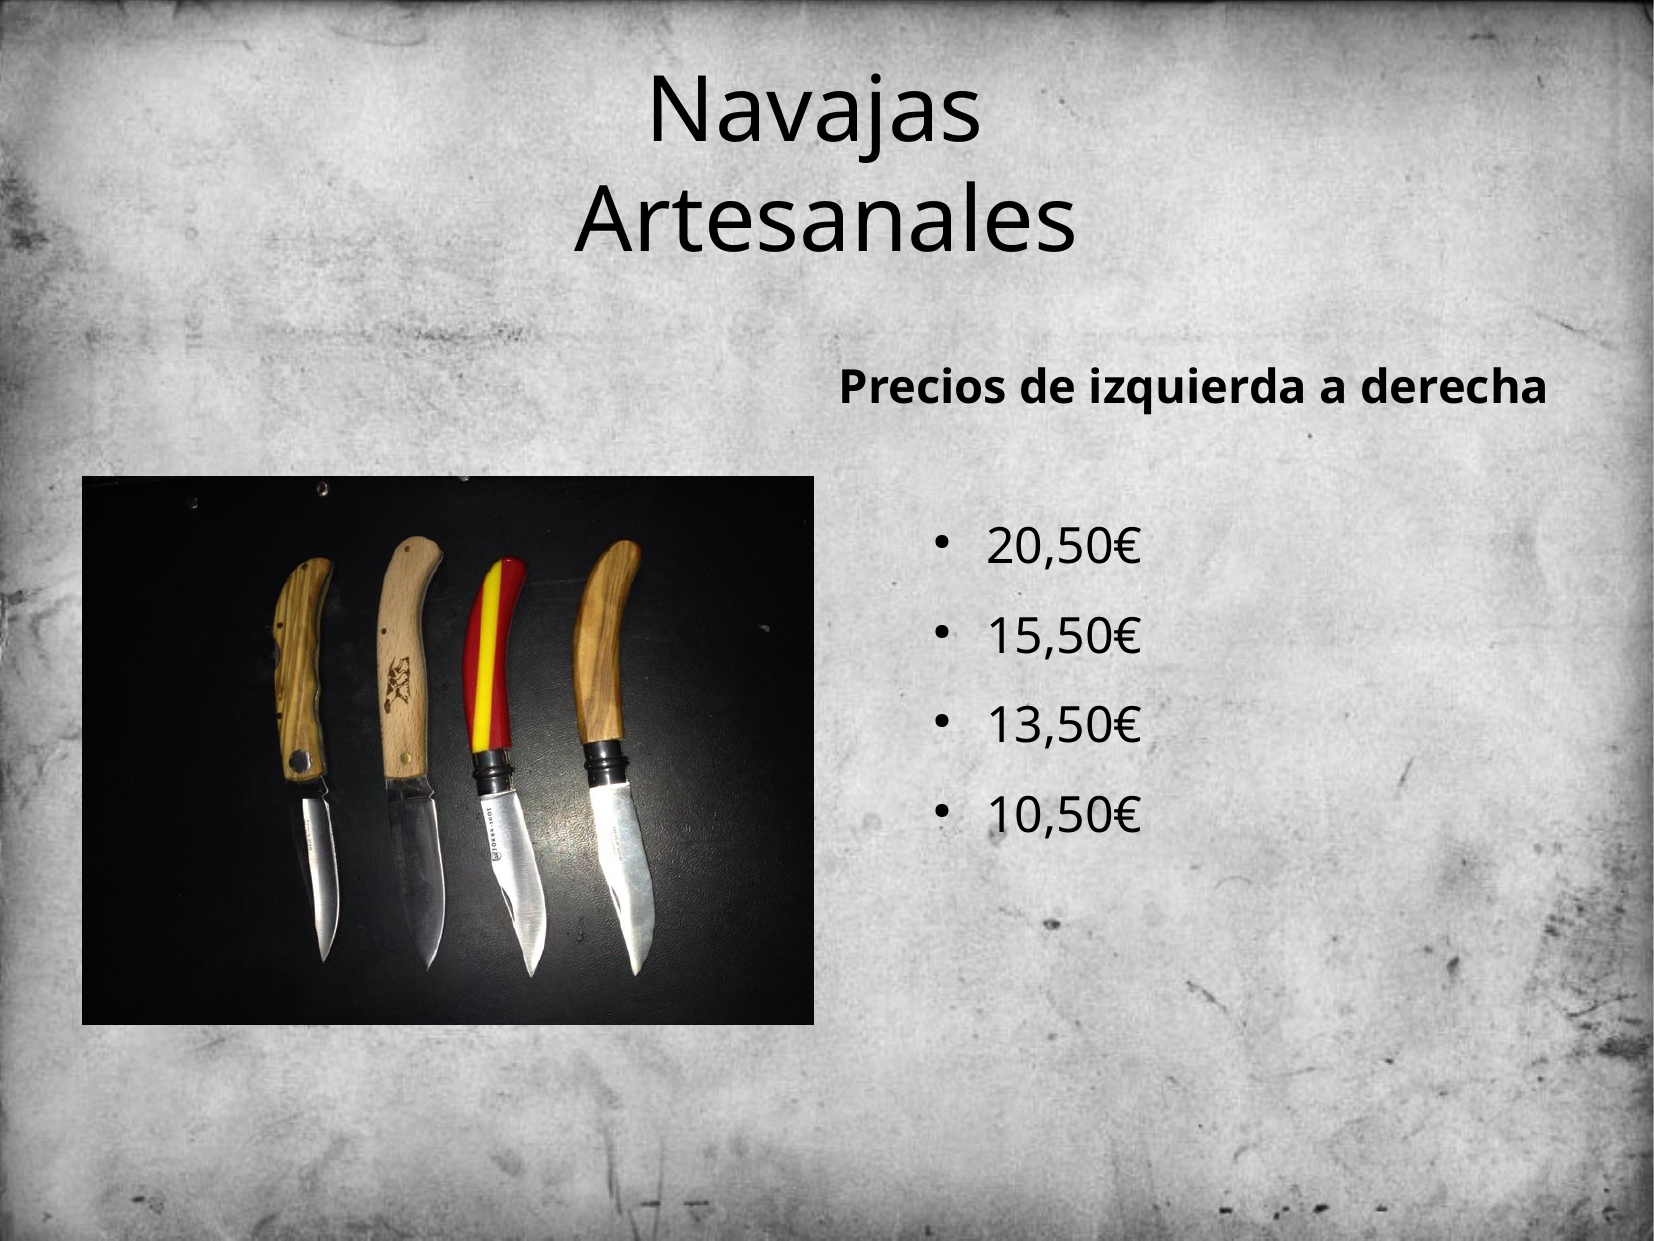

# Navajas Artesanales
Precios de izquierda a derecha
20,50€
15,50€
13,50€
10,50€